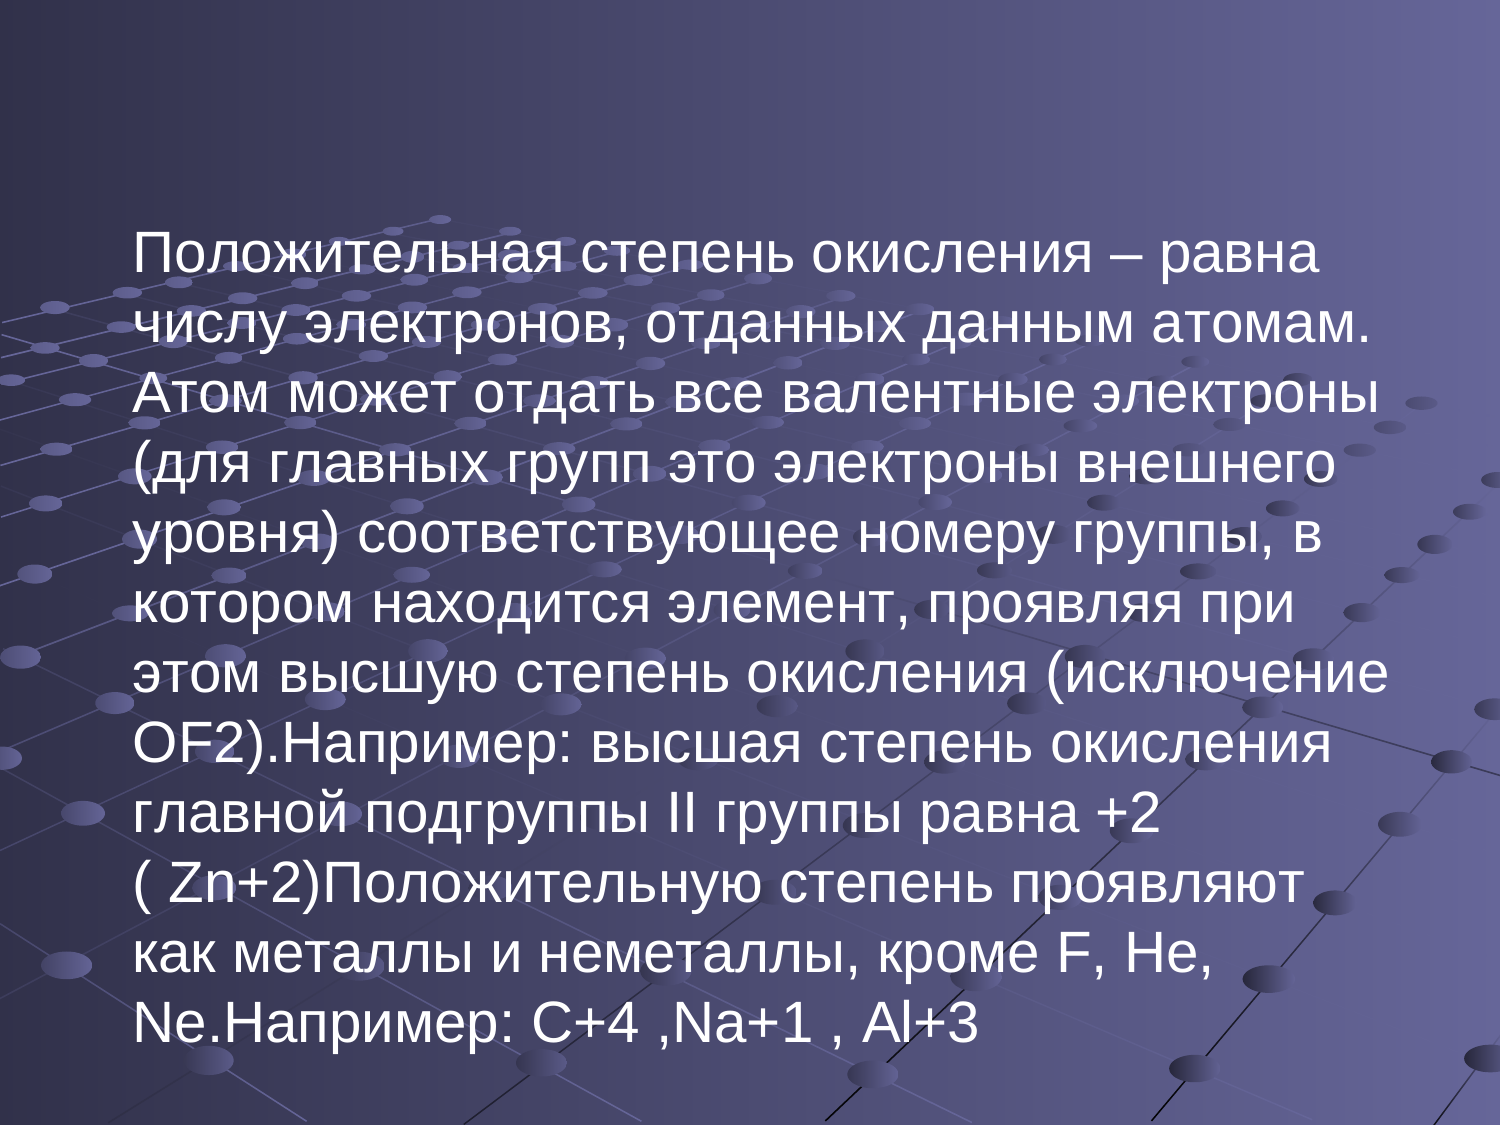

Положительная степень окисления – равна числу электронов, отданных данным атомам. Атом может отдать все валентные электроны (для главных групп это электроны внешнего уровня) соответствующее номеру группы, в котором находится элемент, проявляя при этом высшую степень окисления (исключение ОF2).Например: высшая степень окисления главной подгруппы II группы равна +2 ( Zn+2)Положительную степень проявляют как металлы и неметаллы, кроме F, He, Ne.Например: С+4 ,Na+1 , Al+3